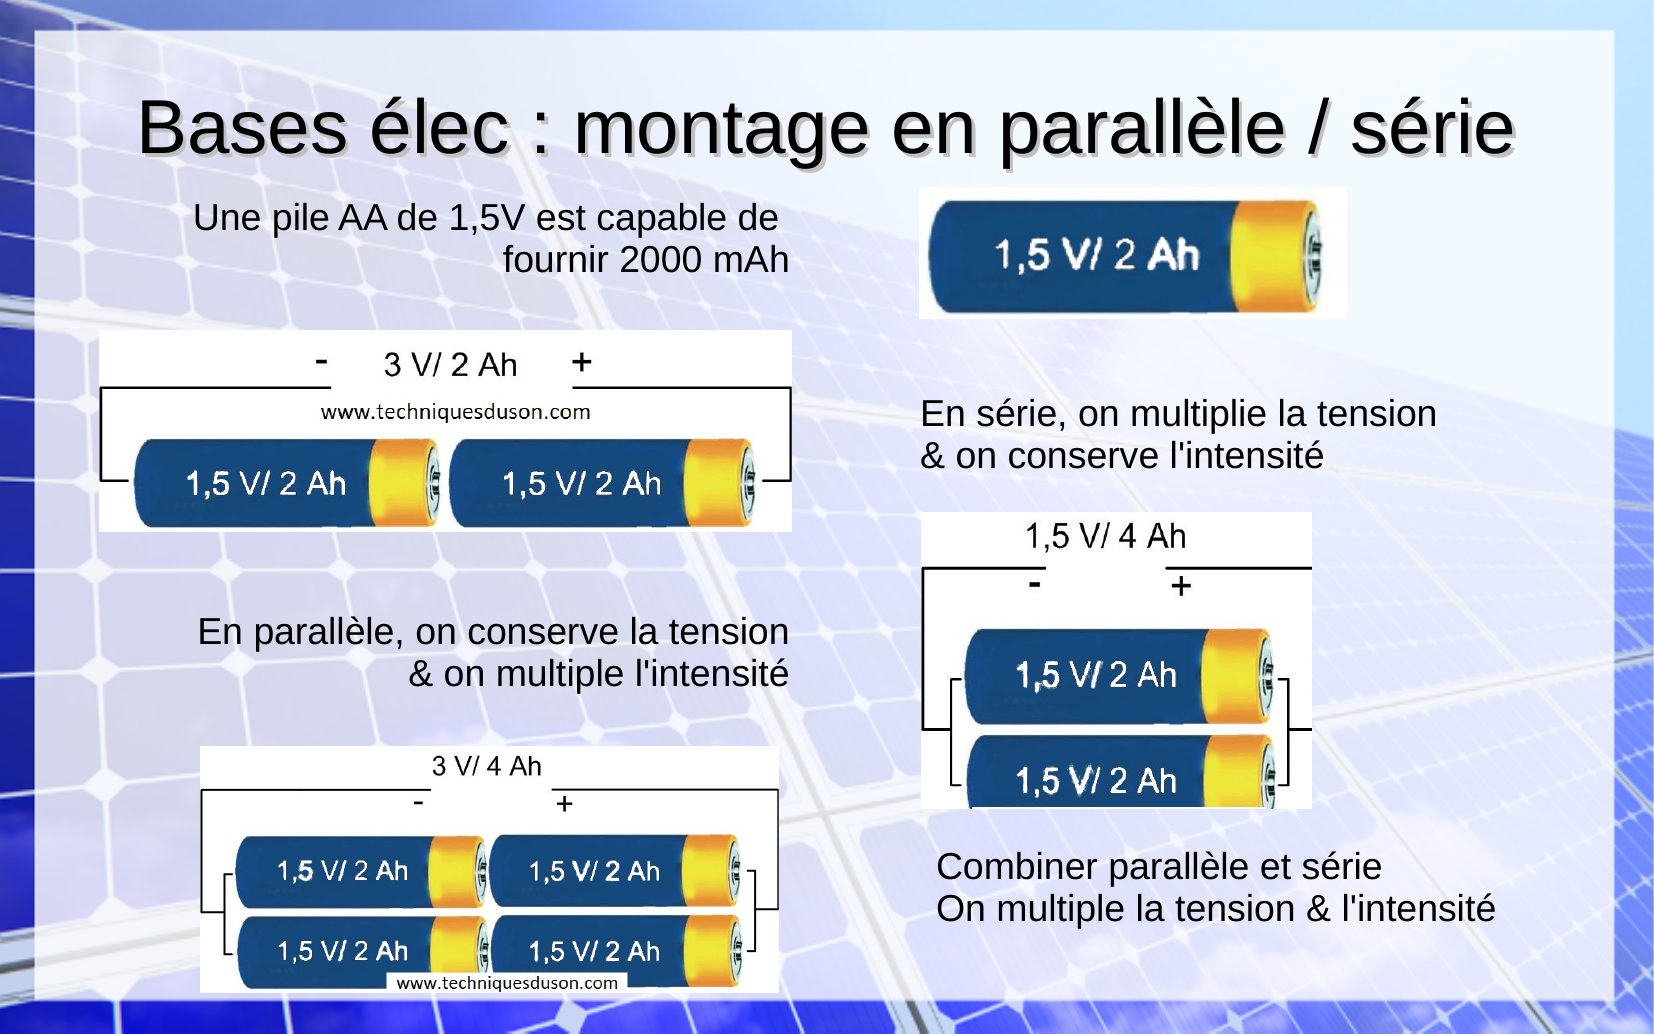

# Bases élec : montage en parallèle / série
Une pile AA de 1,5V est capable de
fournir 2000 mAh
En série, on multiplie la tension
& on conserve l'intensité
En parallèle, on conserve la tension
& on multiple l'intensité
Combiner parallèle et série
On multiple la tension & l'intensité